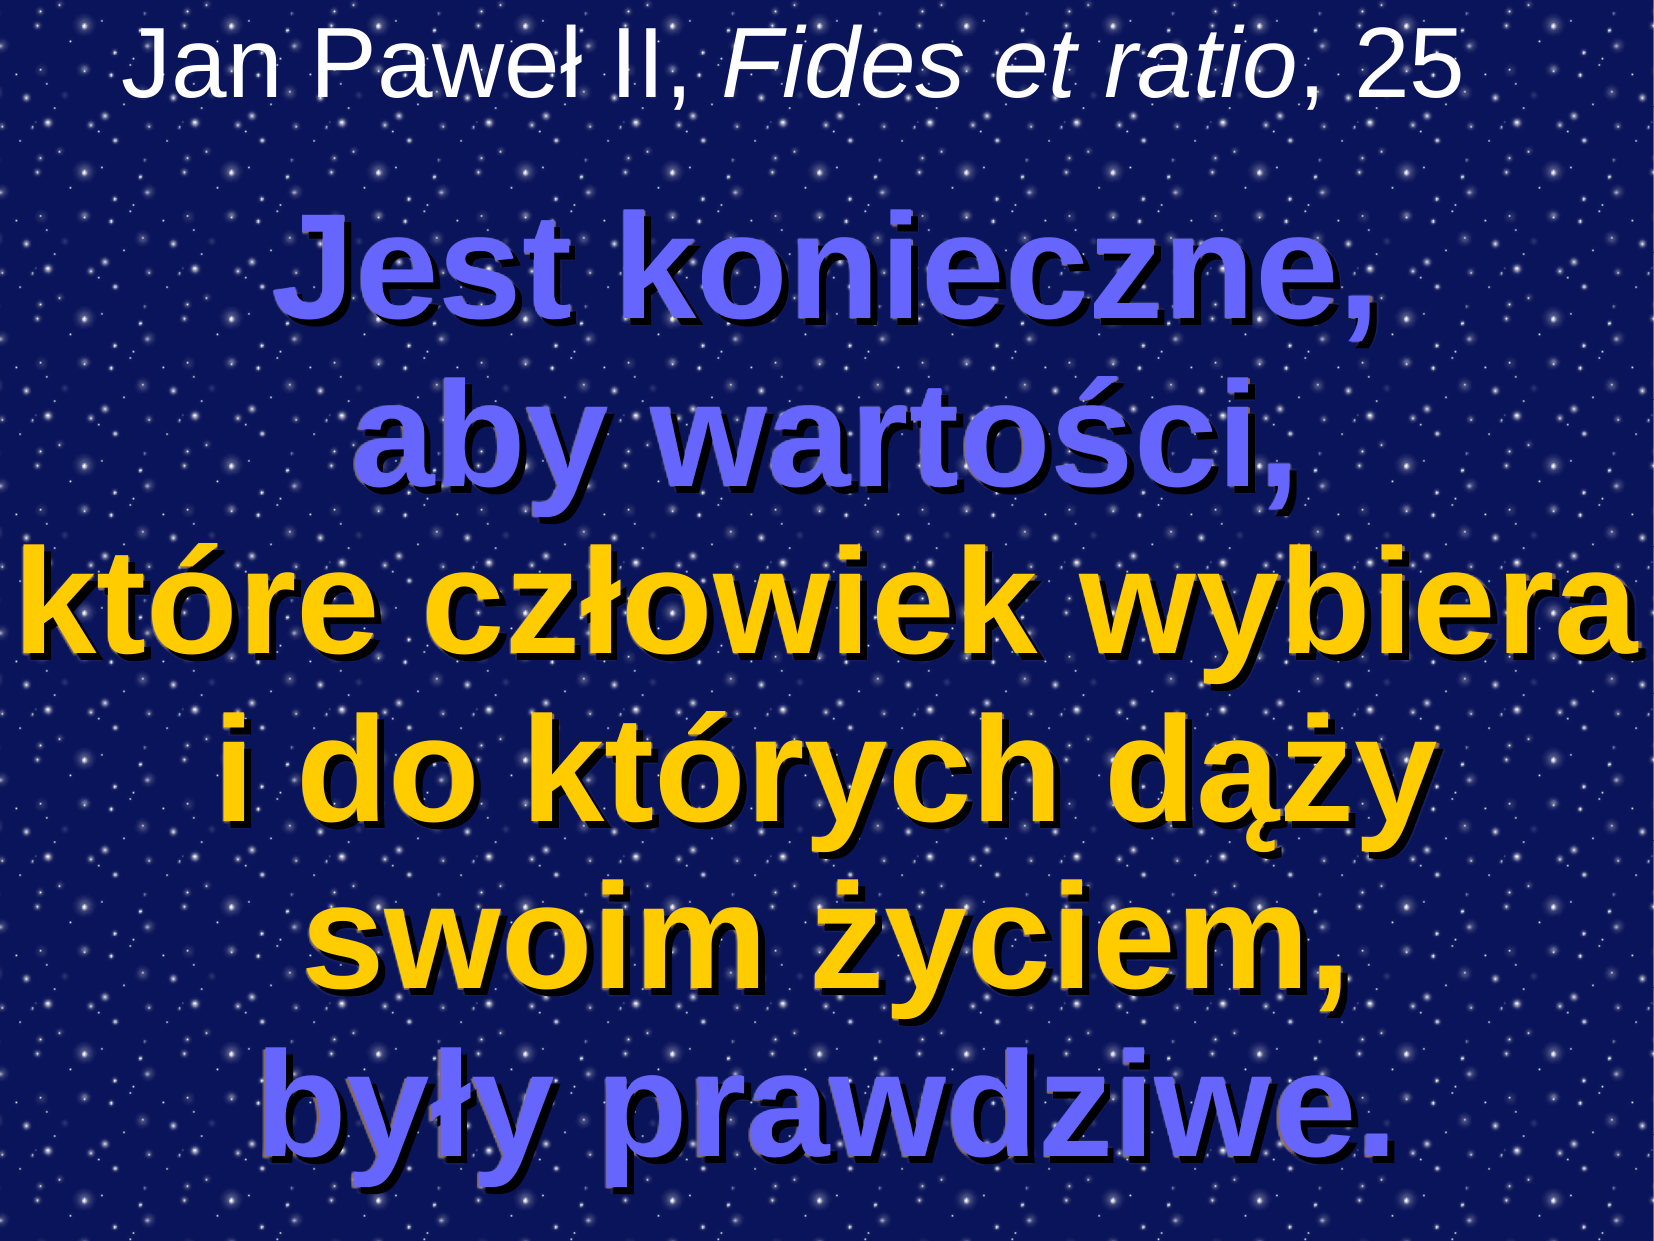

Jan Paweł II, Fides et ratio, 25
# Jest konieczne,
aby wartości,
które człowiek wybiera i do których dąży
swoim życiem,
były prawdziwe.